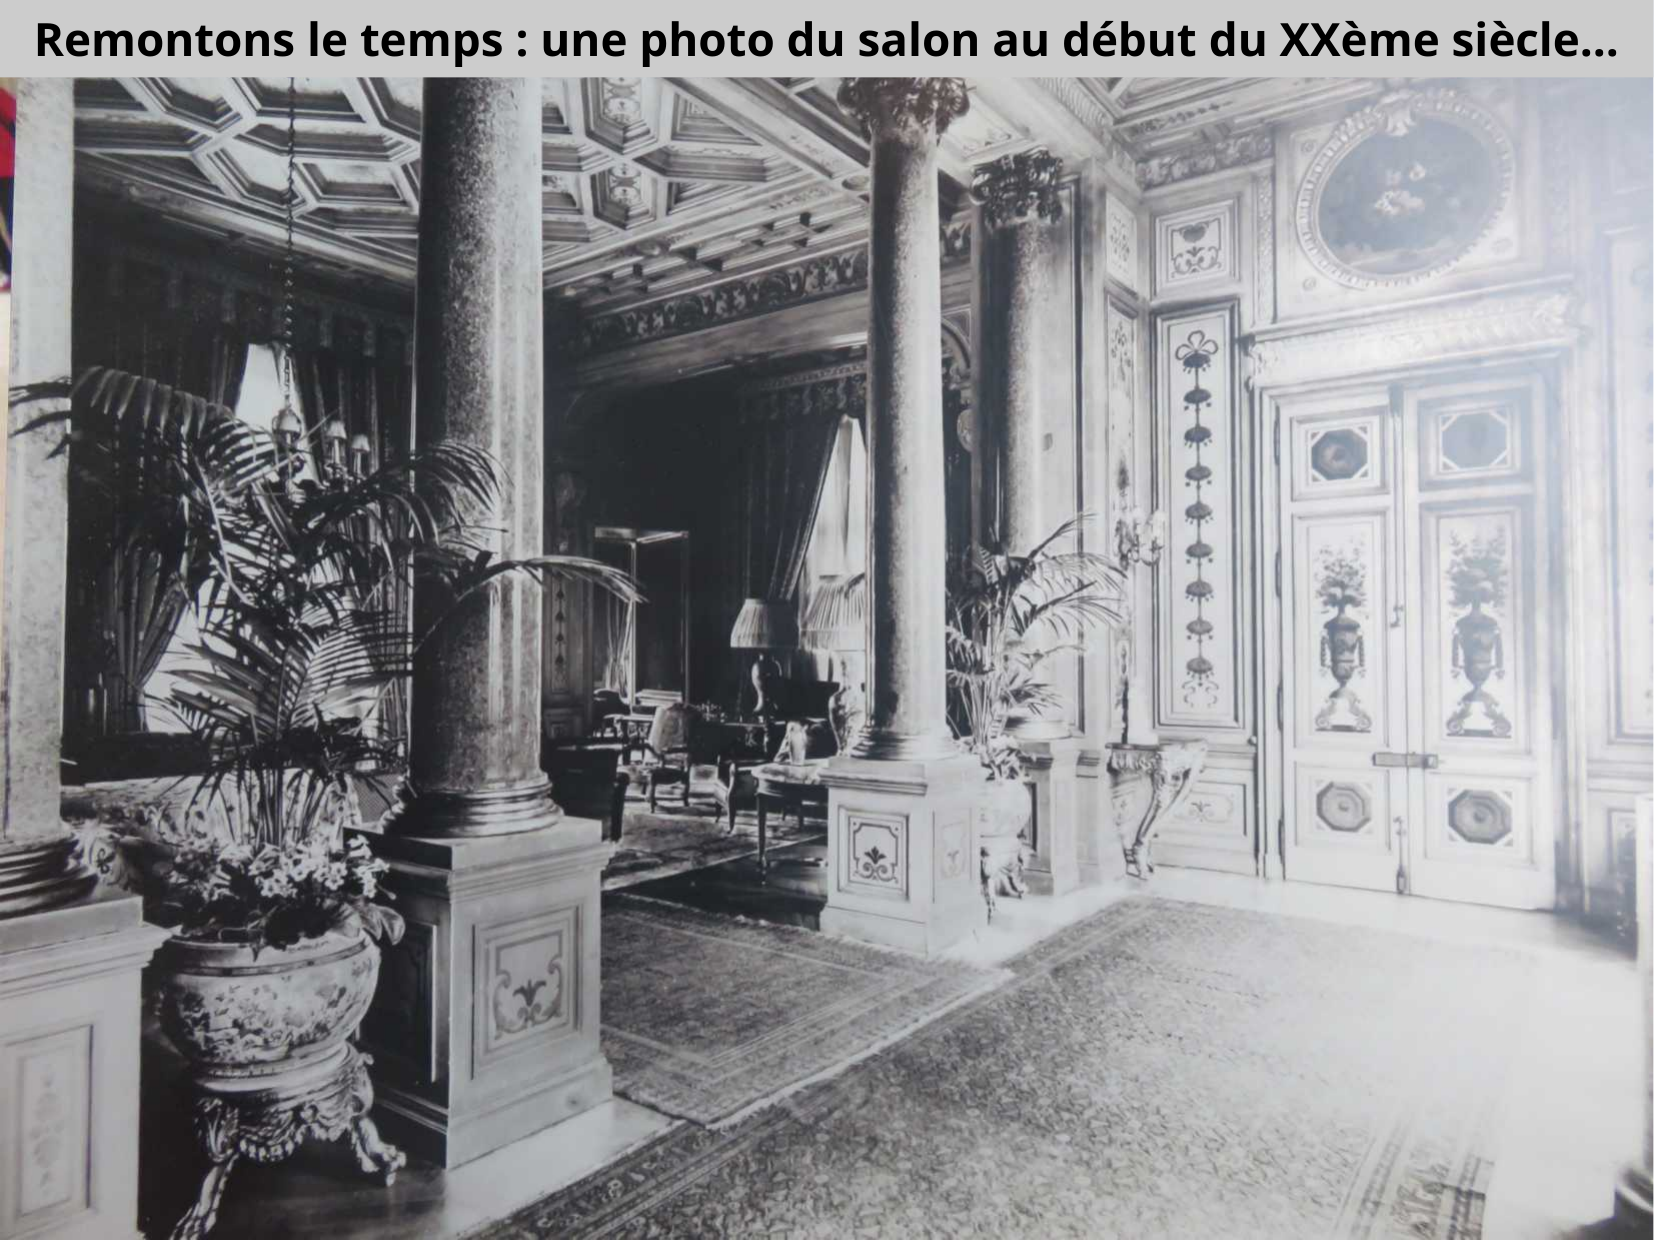

Remontons le temps : une photo du salon au début du XXème siècle...